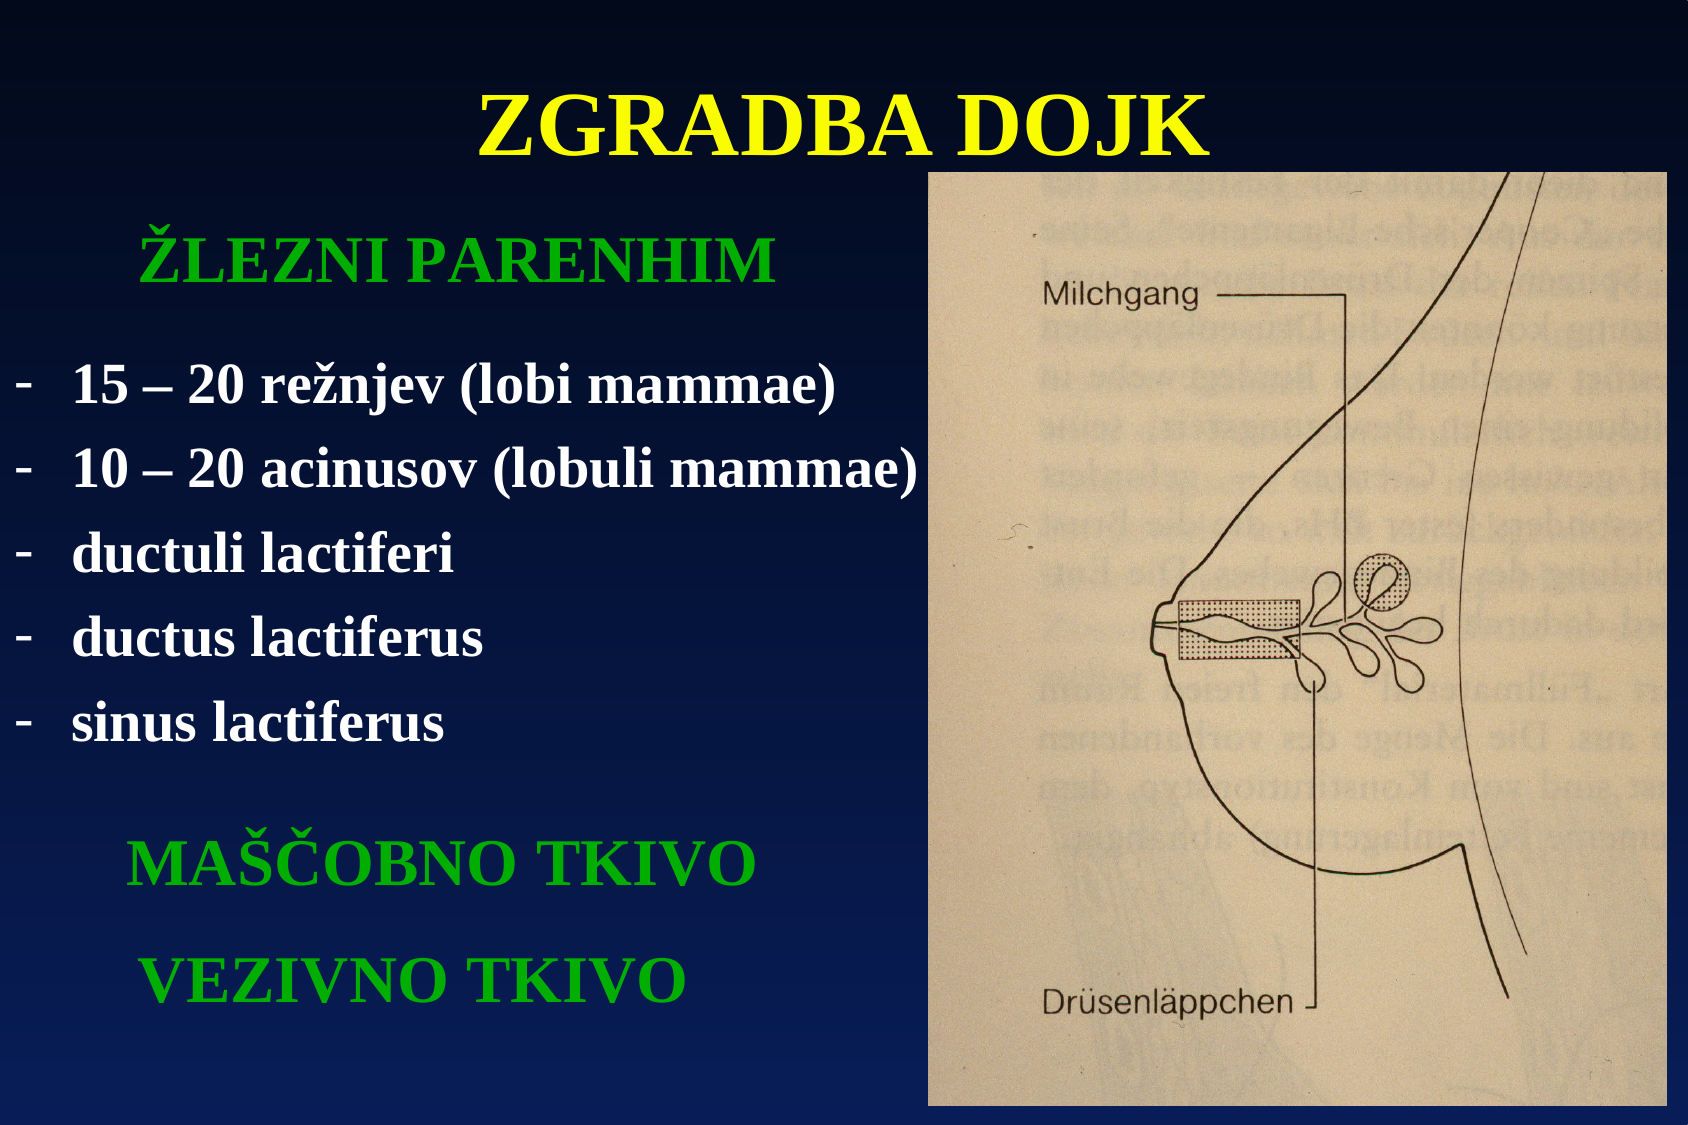

# ZGRADBA DOJK
ŽLEZNI PARENHIM
15 – 20 režnjev (lobi mammae)
10 – 20 acinusov (lobuli mammae)
ductuli lactiferi
ductus lactiferus
sinus lactiferus
MAŠČOBNO TKIVO
VEZIVNO TKIVO